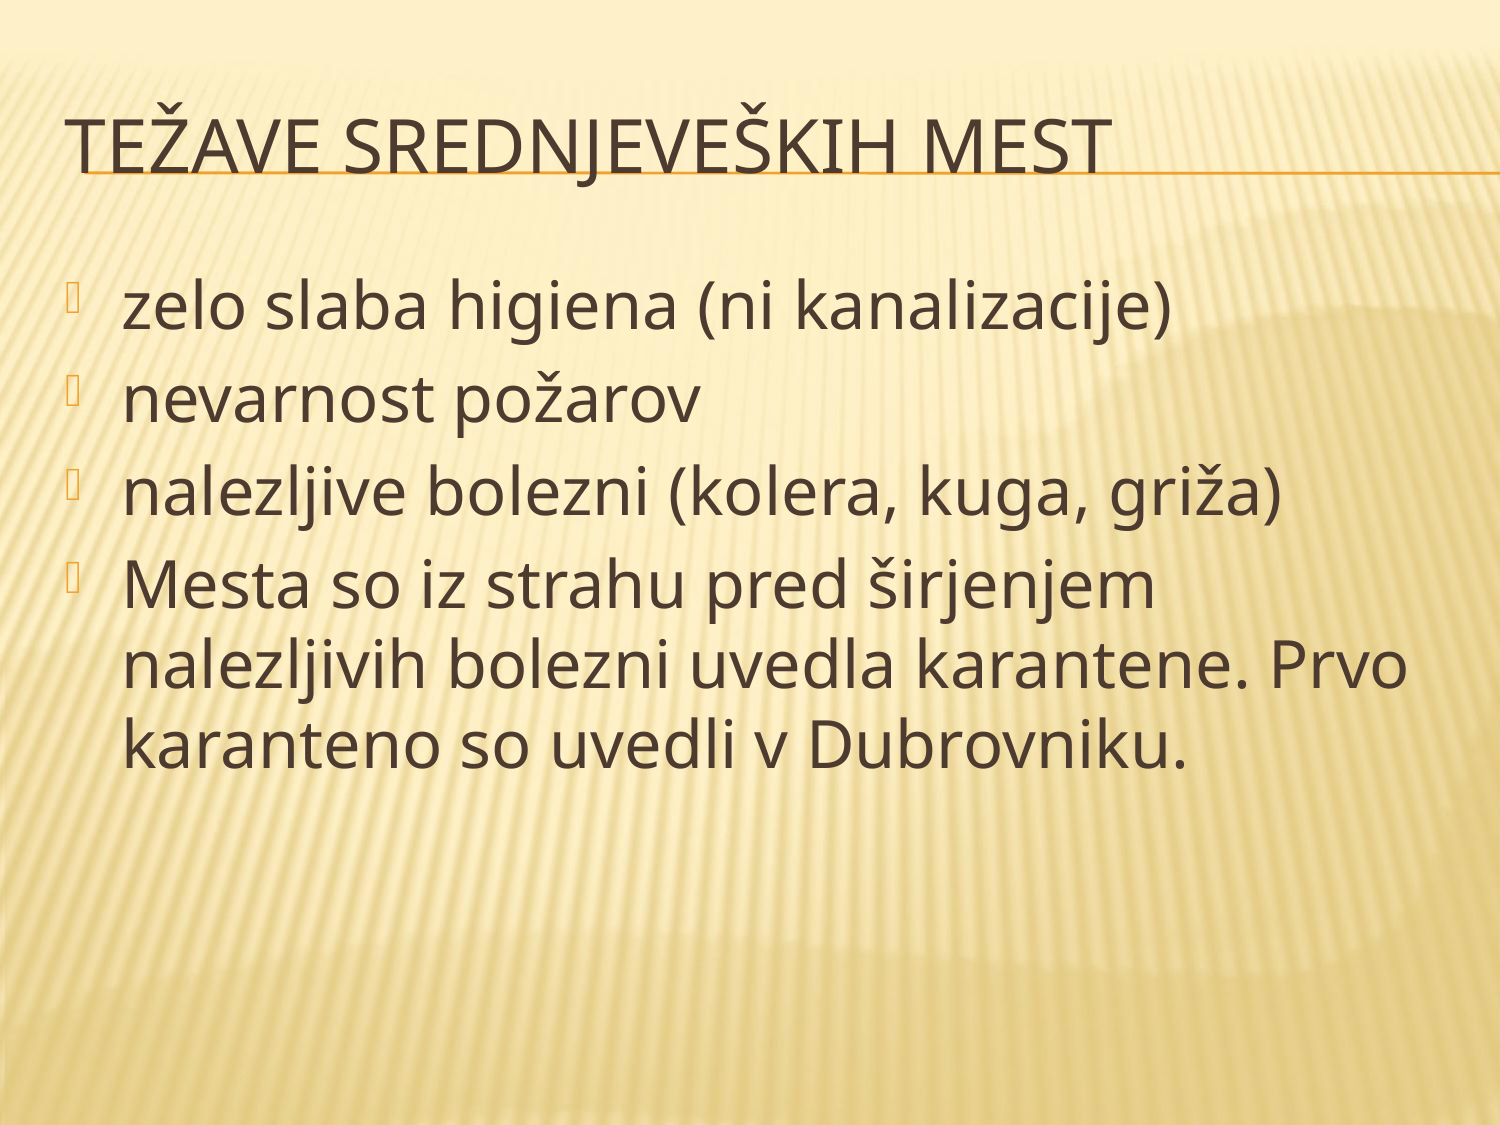

# TEŽAVE SREDNJEVEŠKIH MEST
zelo slaba higiena (ni kanalizacije)
nevarnost požarov
nalezljive bolezni (kolera, kuga, griža)
Mesta so iz strahu pred širjenjem nalezljivih bolezni uvedla karantene. Prvo karanteno so uvedli v Dubrovniku.